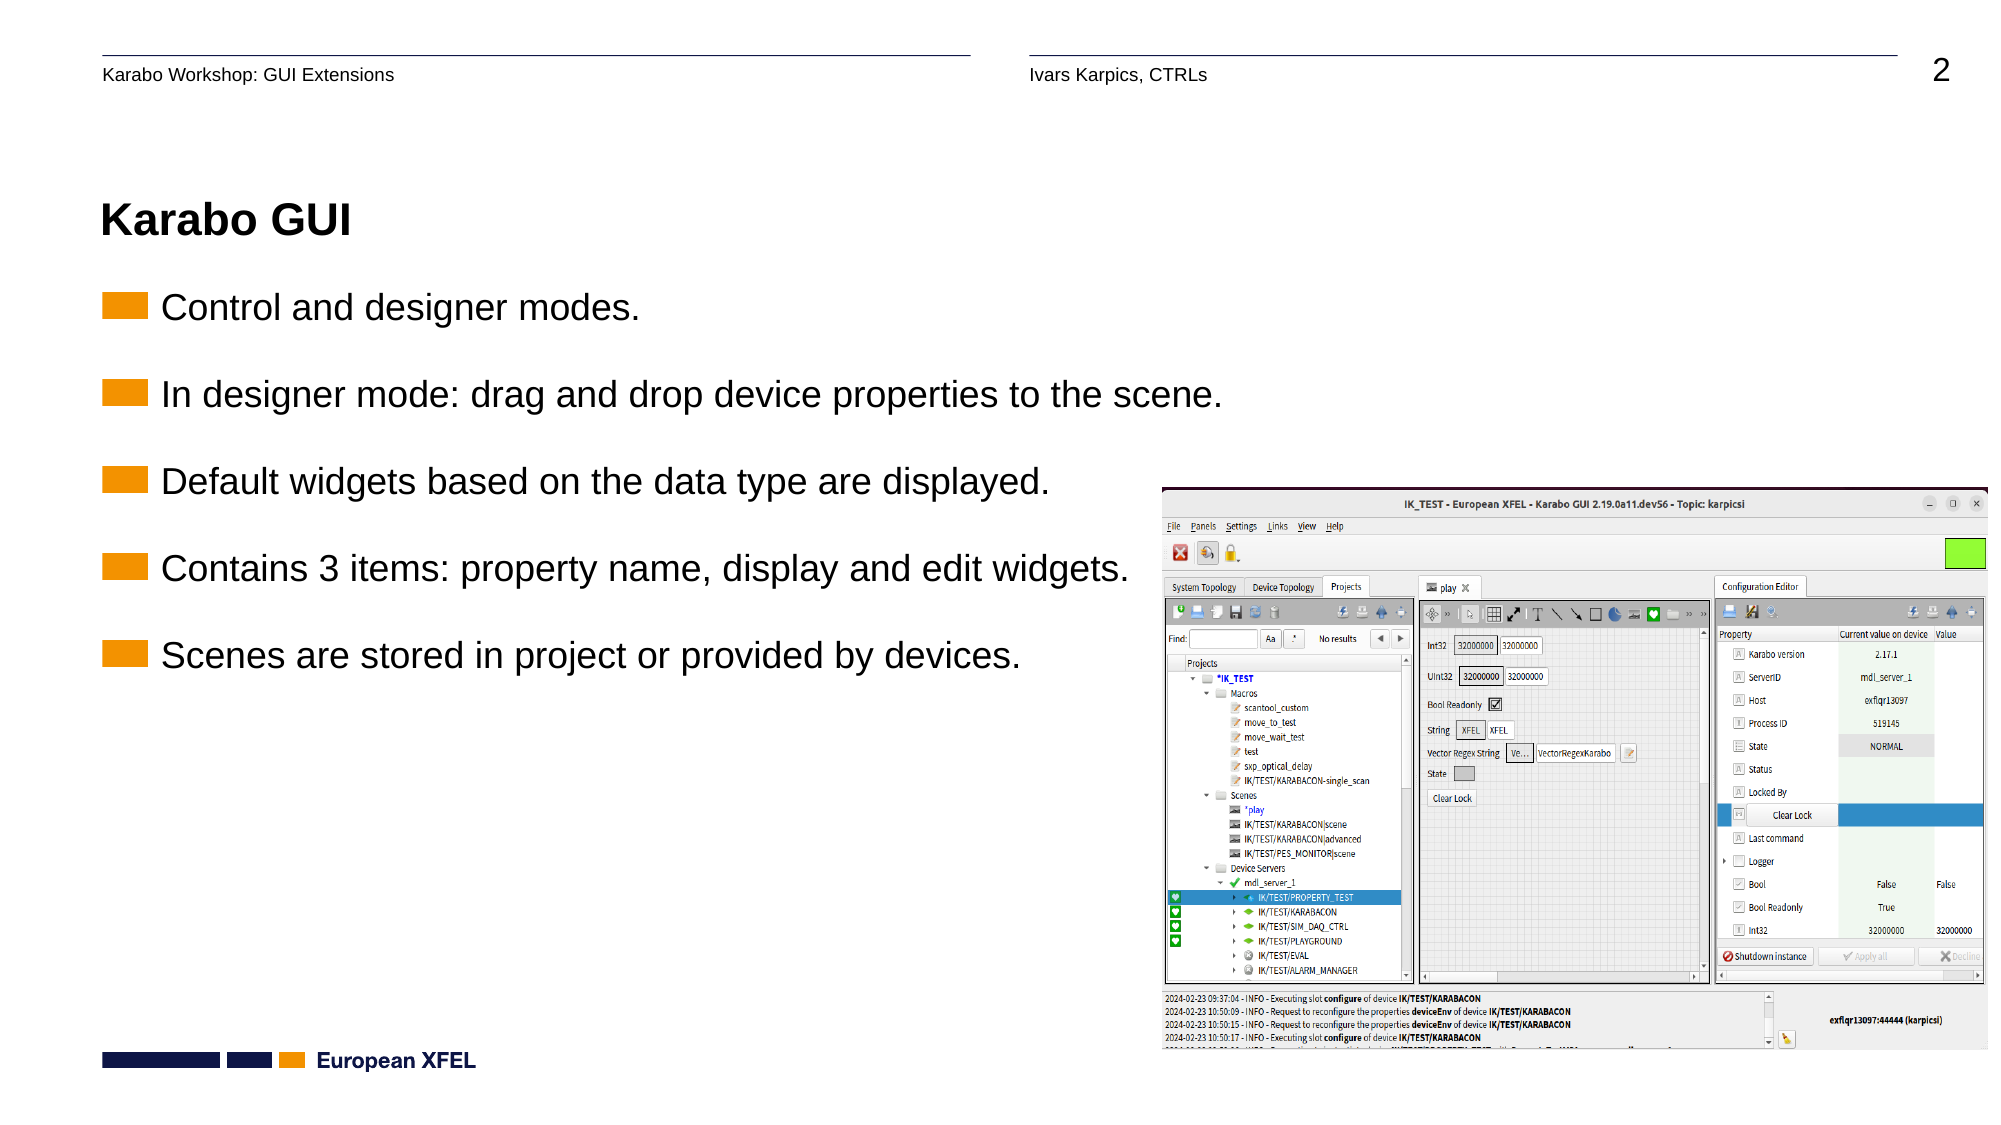

# Karabo GUI
Control and designer modes.
In designer mode: drag and drop device properties to the scene.
Default widgets based on the data type are displayed.
Contains 3 items: property name, display and edit widgets.
Scenes are stored in project or provided by devices.